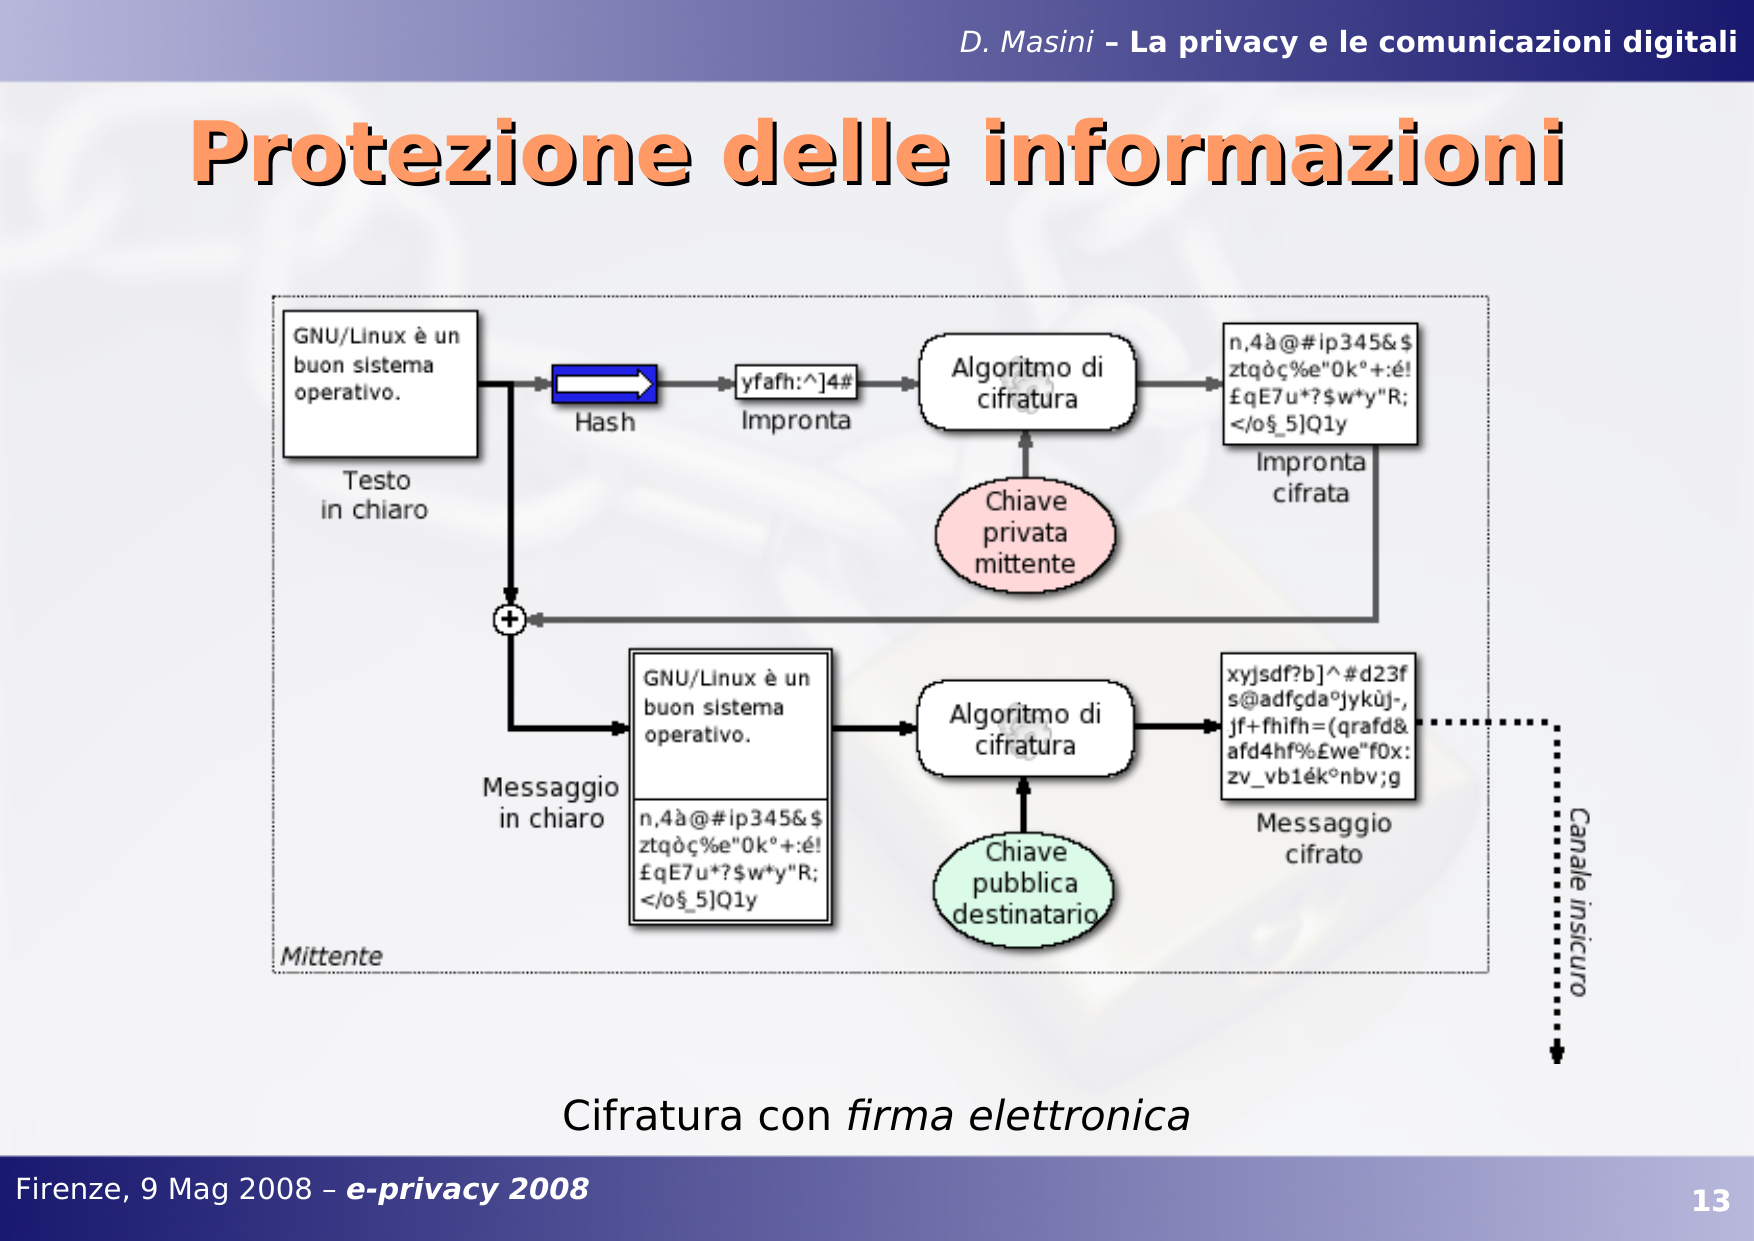

# Protezione delle informazioni
Cifratura con firma elettronica